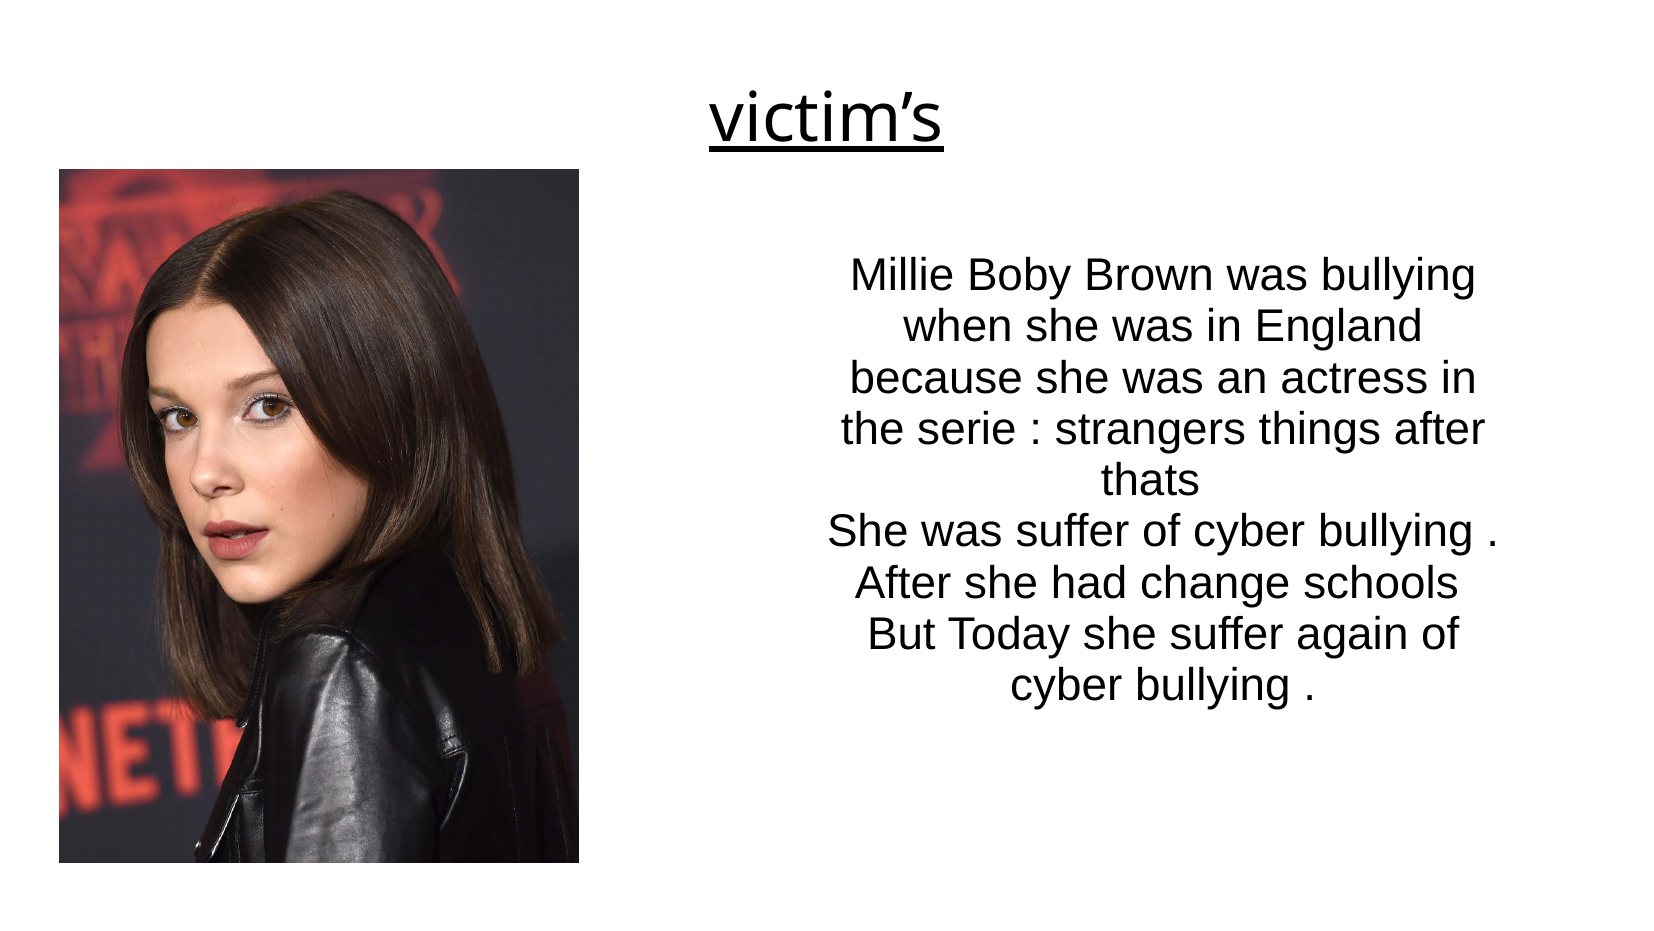

# victim’s
Millie Boby Brown was bullying when she was in England because she was an actress in the serie : strangers things after thats
She was suffer of cyber bullying .
After she had change schools
But Today she suffer again of cyber bullying .